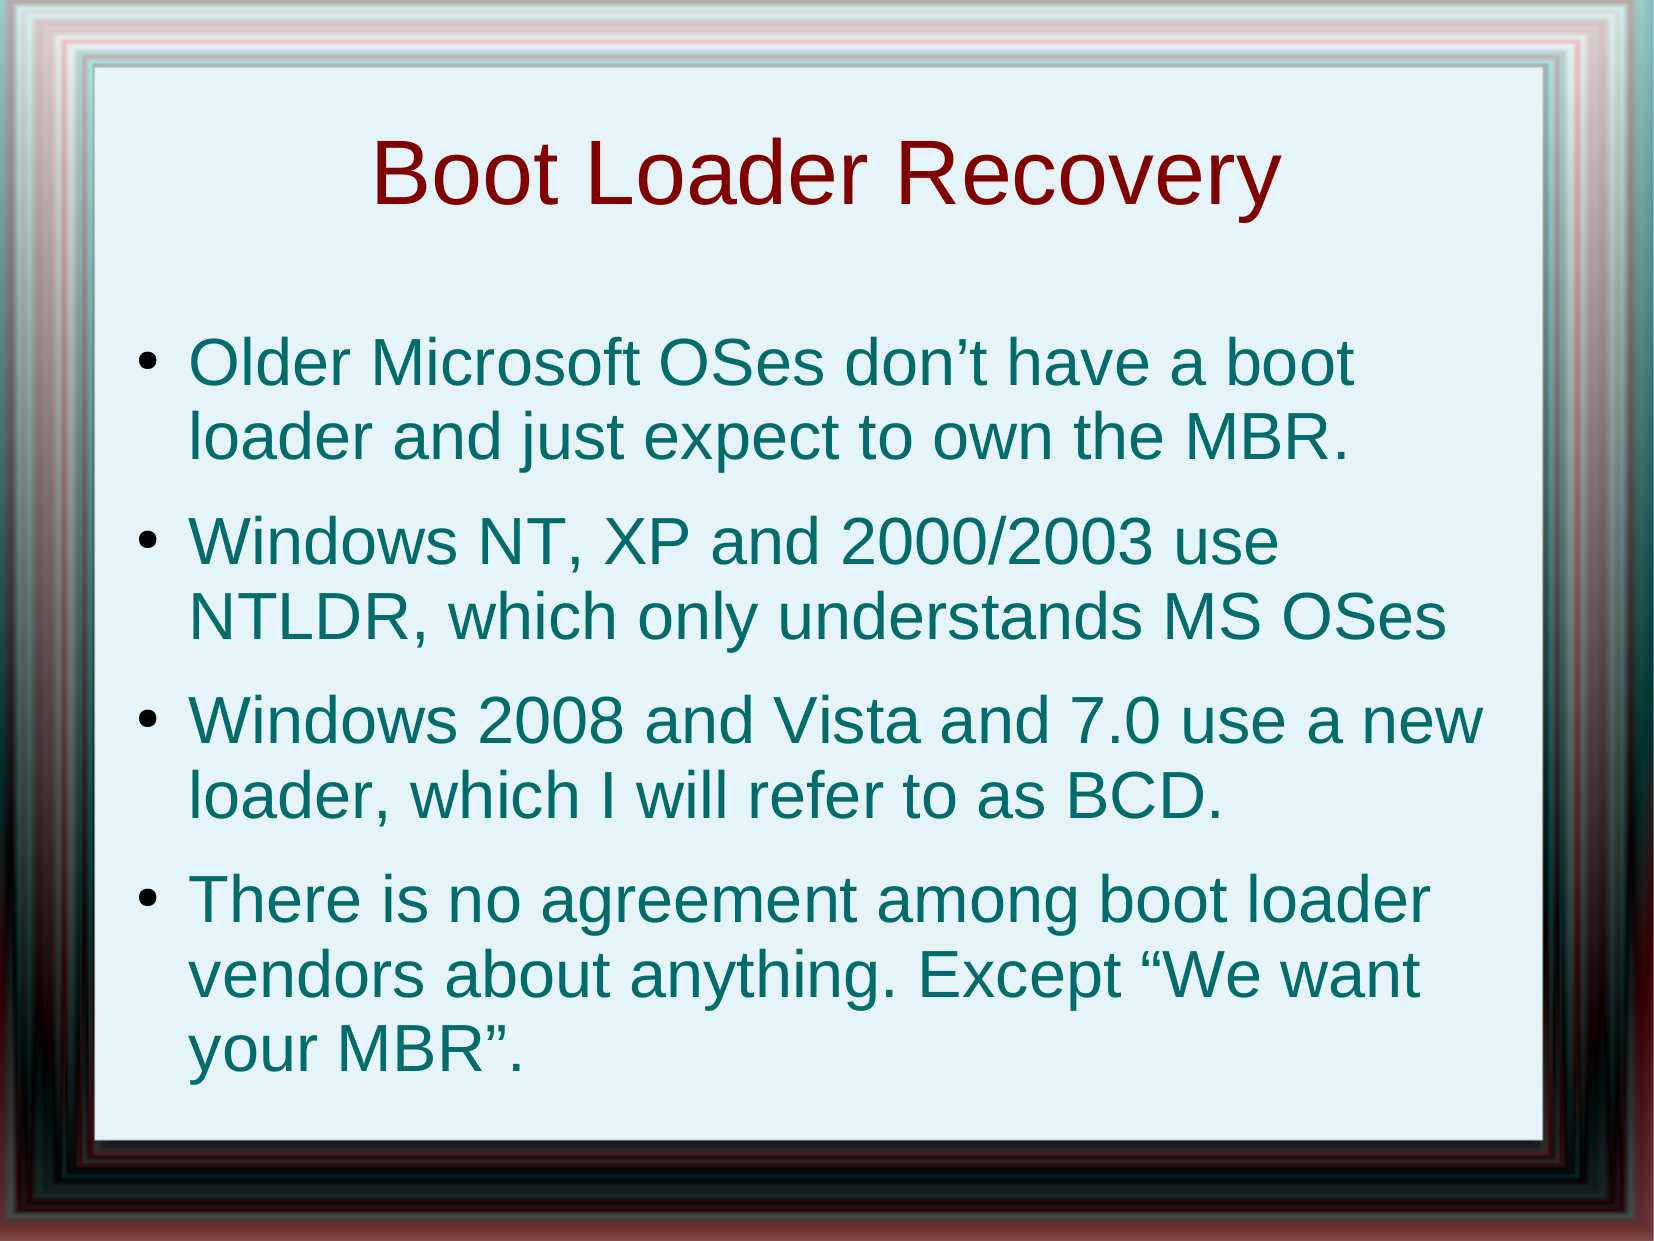

# Boot Loader Recovery
Older Microsoft OSes don’t have a boot loader and just expect to own the MBR.
Windows NT, XP and 2000/2003 use NTLDR, which only understands MS OSes
Windows 2008 and Vista and 7.0 use a new loader, which I will refer to as BCD.
There is no agreement among boot loader vendors about anything. Except “We want your MBR”.